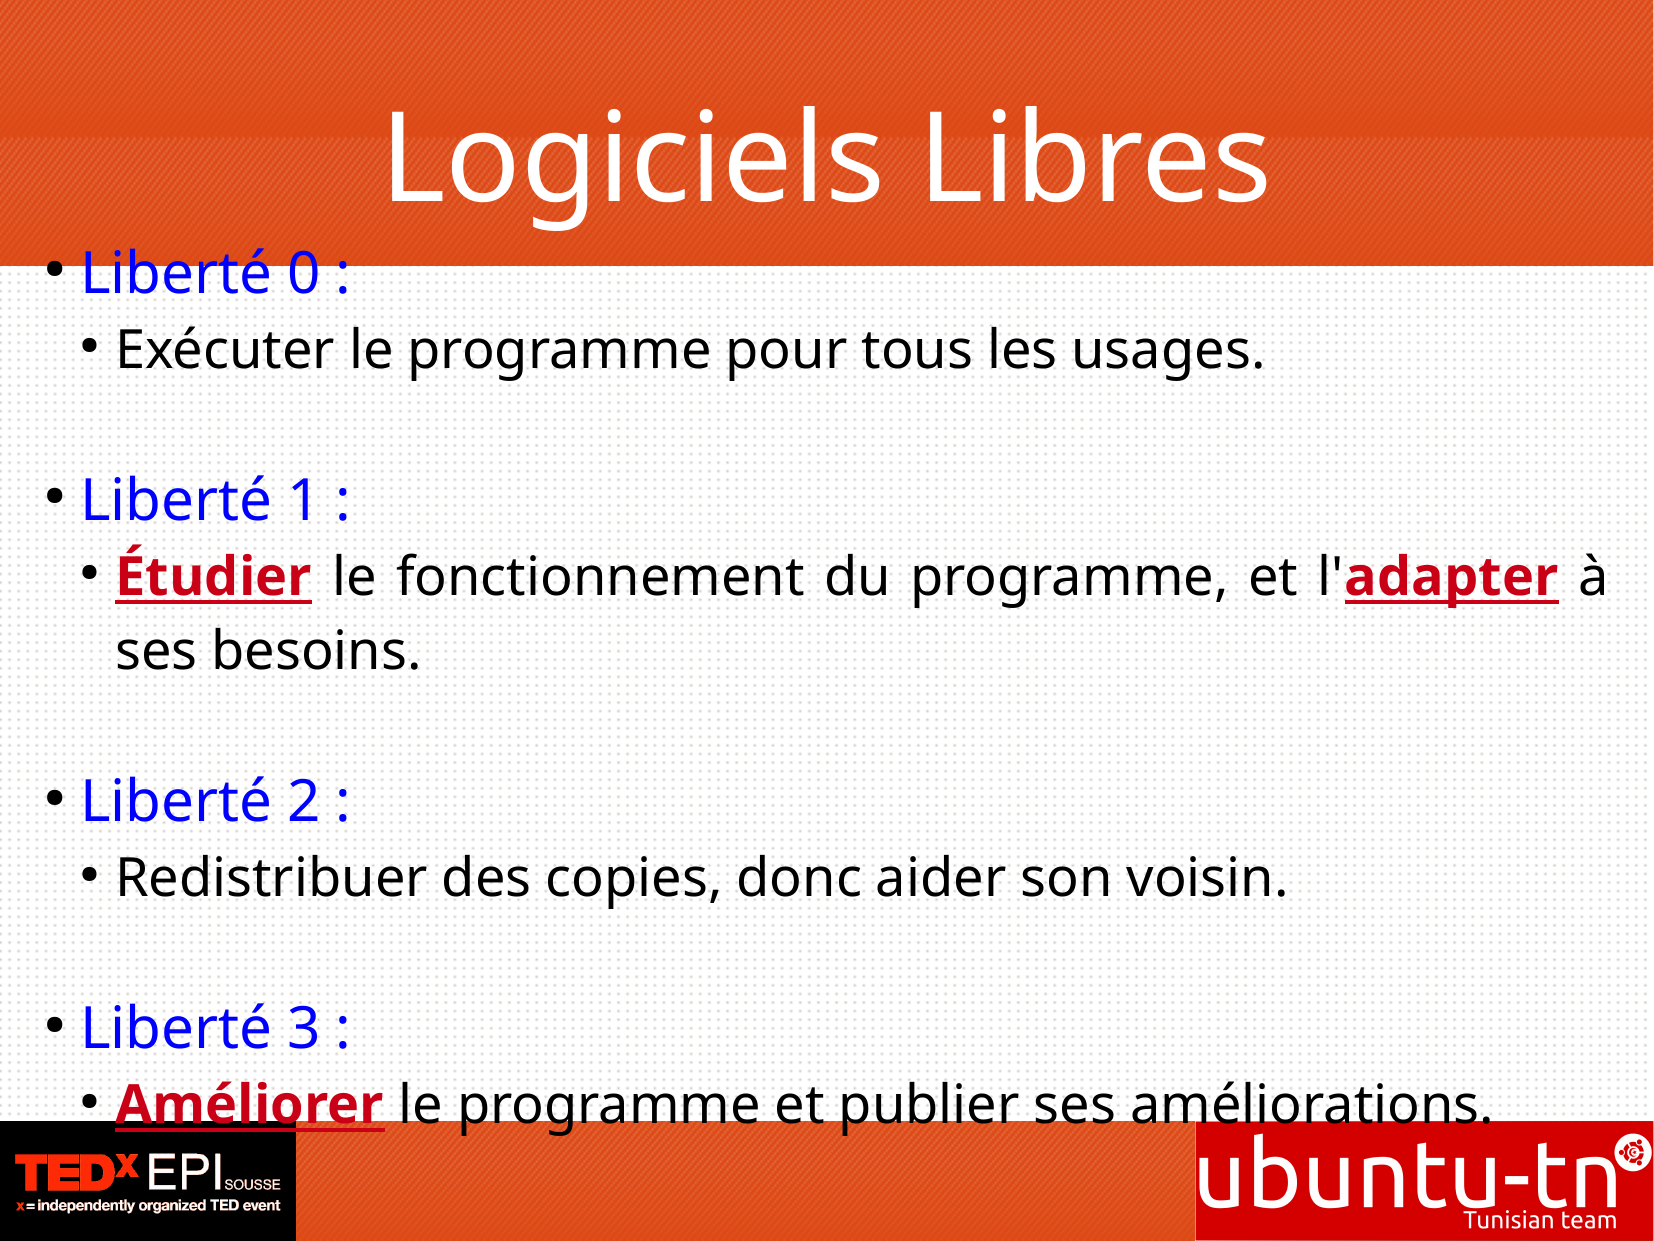

# Logiciels Libres
 Liberté 0 :
Exécuter le programme pour tous les usages.
 Liberté 1 :
Étudier le fonctionnement du programme, et l'adapter à ses besoins.
 Liberté 2 :
Redistribuer des copies, donc aider son voisin.
 Liberté 3 :
Améliorer le programme et publier ses améliorations.